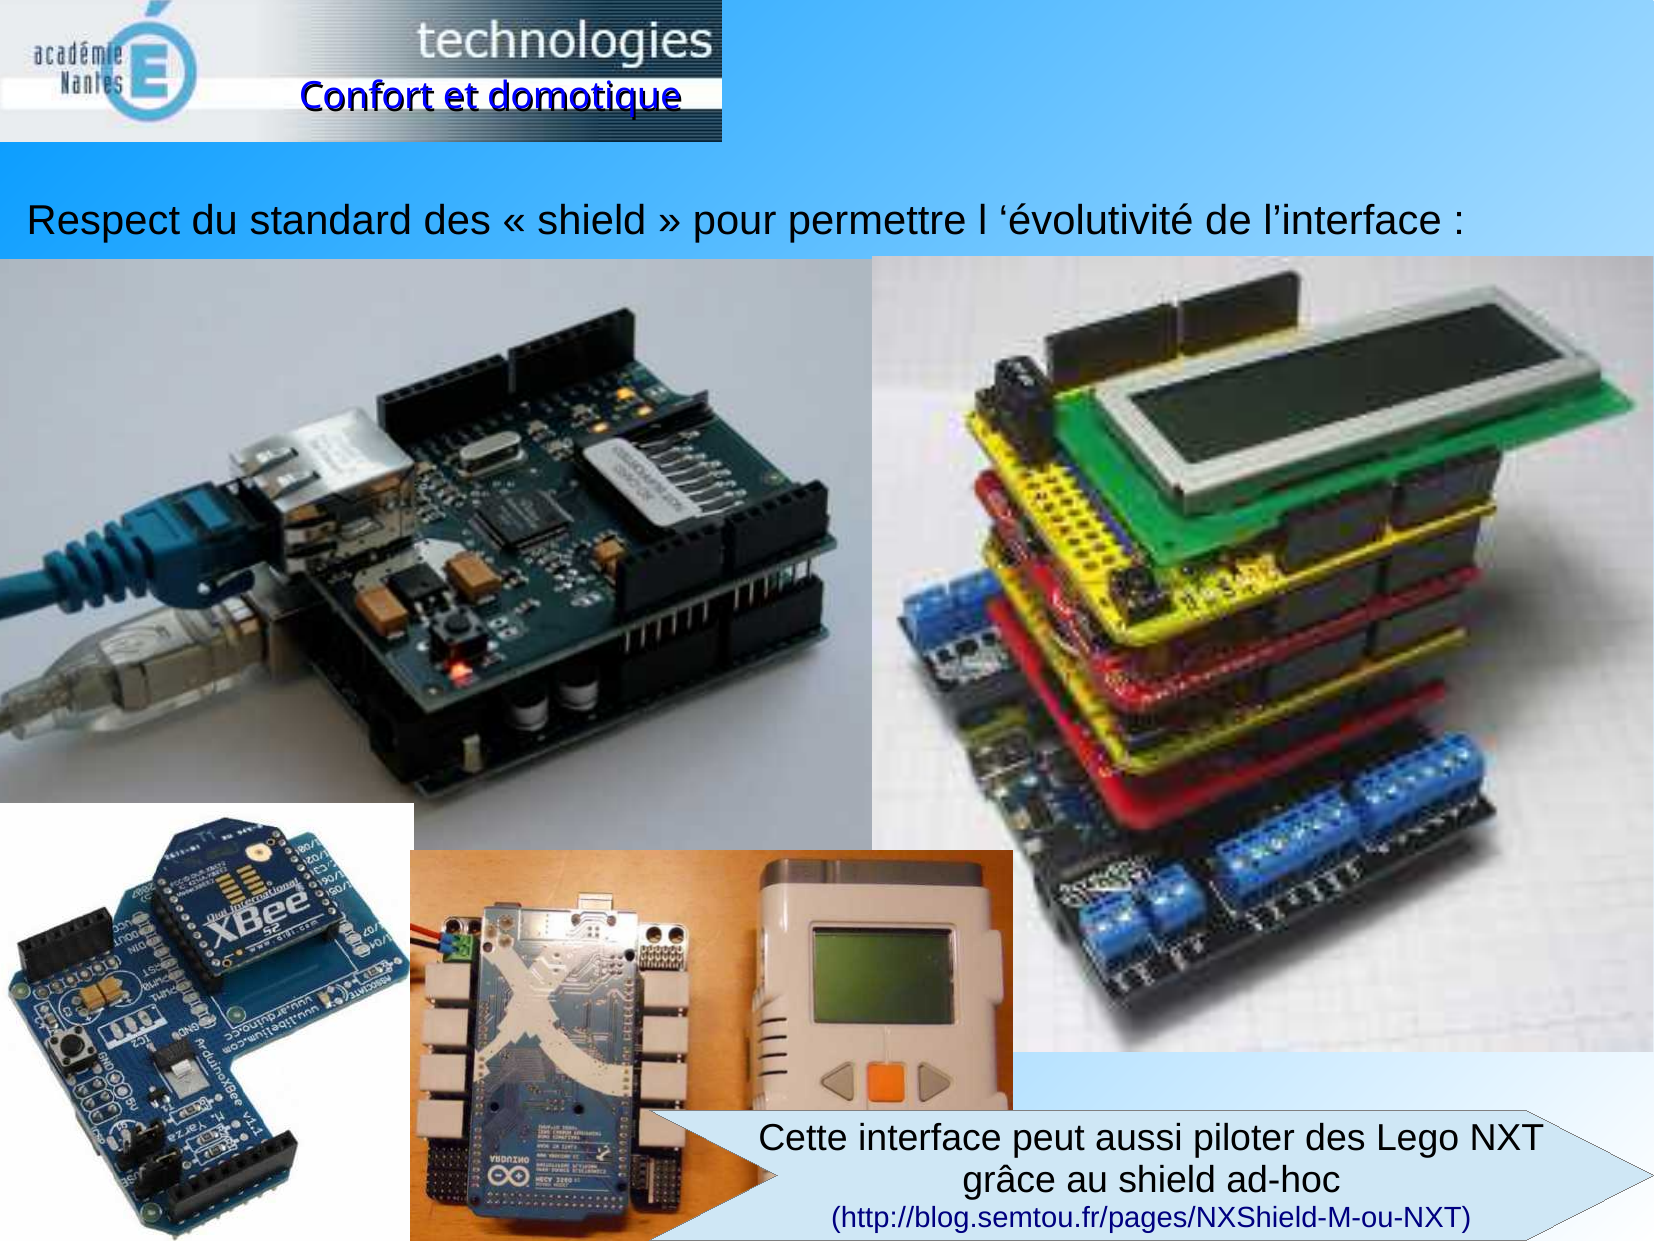

Confort et domotique
Respect du standard des « shield » pour permettre l ‘évolutivité de l’interface :
Cette interface peut aussi piloter des Lego NXT
grâce au shield ad-hoc
(http://blog.semtou.fr/pages/NXShield-M-ou-NXT)